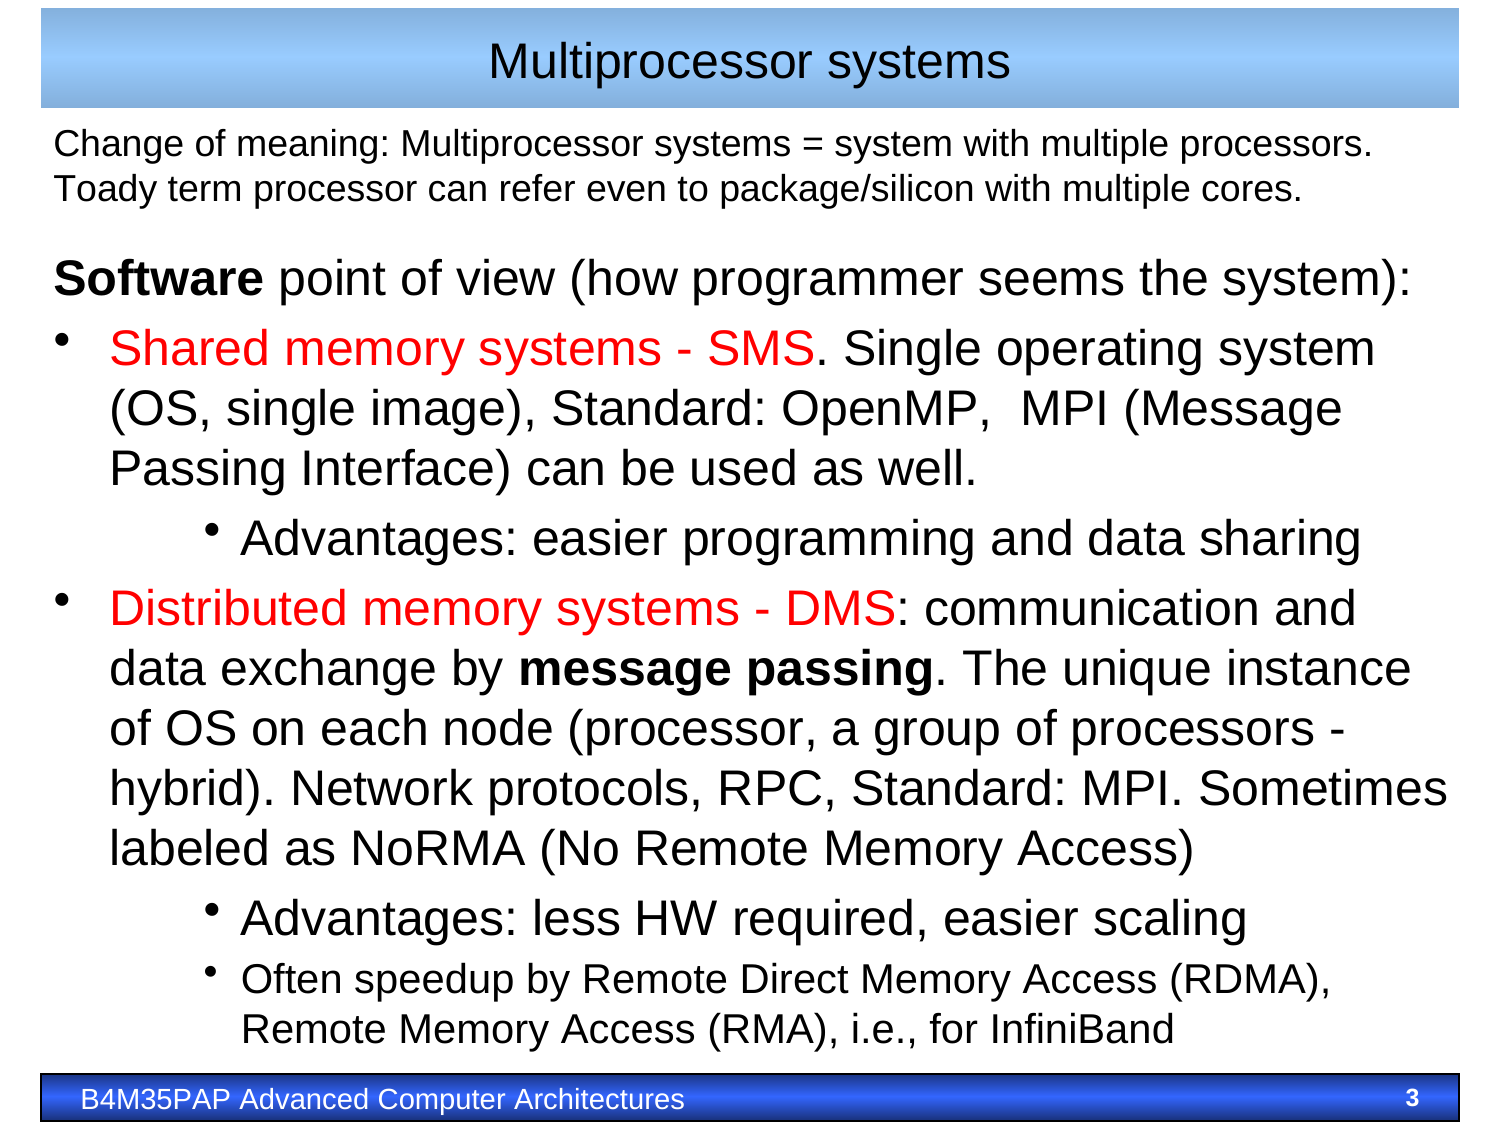

# Multiprocessor systems
Change of meaning: Multiprocessor systems = system with multiple processors. Toady term processor can refer even to package/silicon with multiple cores.
Software point of view (how programmer seems the system):
Shared memory systems - SMS. Single operating system (OS, single image), Standard: OpenMP, MPI (Message Passing Interface) can be used as well.
Advantages: easier programming and data sharing
Distributed memory systems - DMS: communication and data exchange by message passing. The unique instance of OS on each node (processor, a group of processors - hybrid). Network protocols, RPC, Standard: MPI. Sometimes labeled as NoRMA (No Remote Memory Access)
Advantages: less HW required, easier scaling
Often speedup by Remote Direct Memory Access (RDMA), Remote Memory Access (RMA), i.e., for InfiniBand